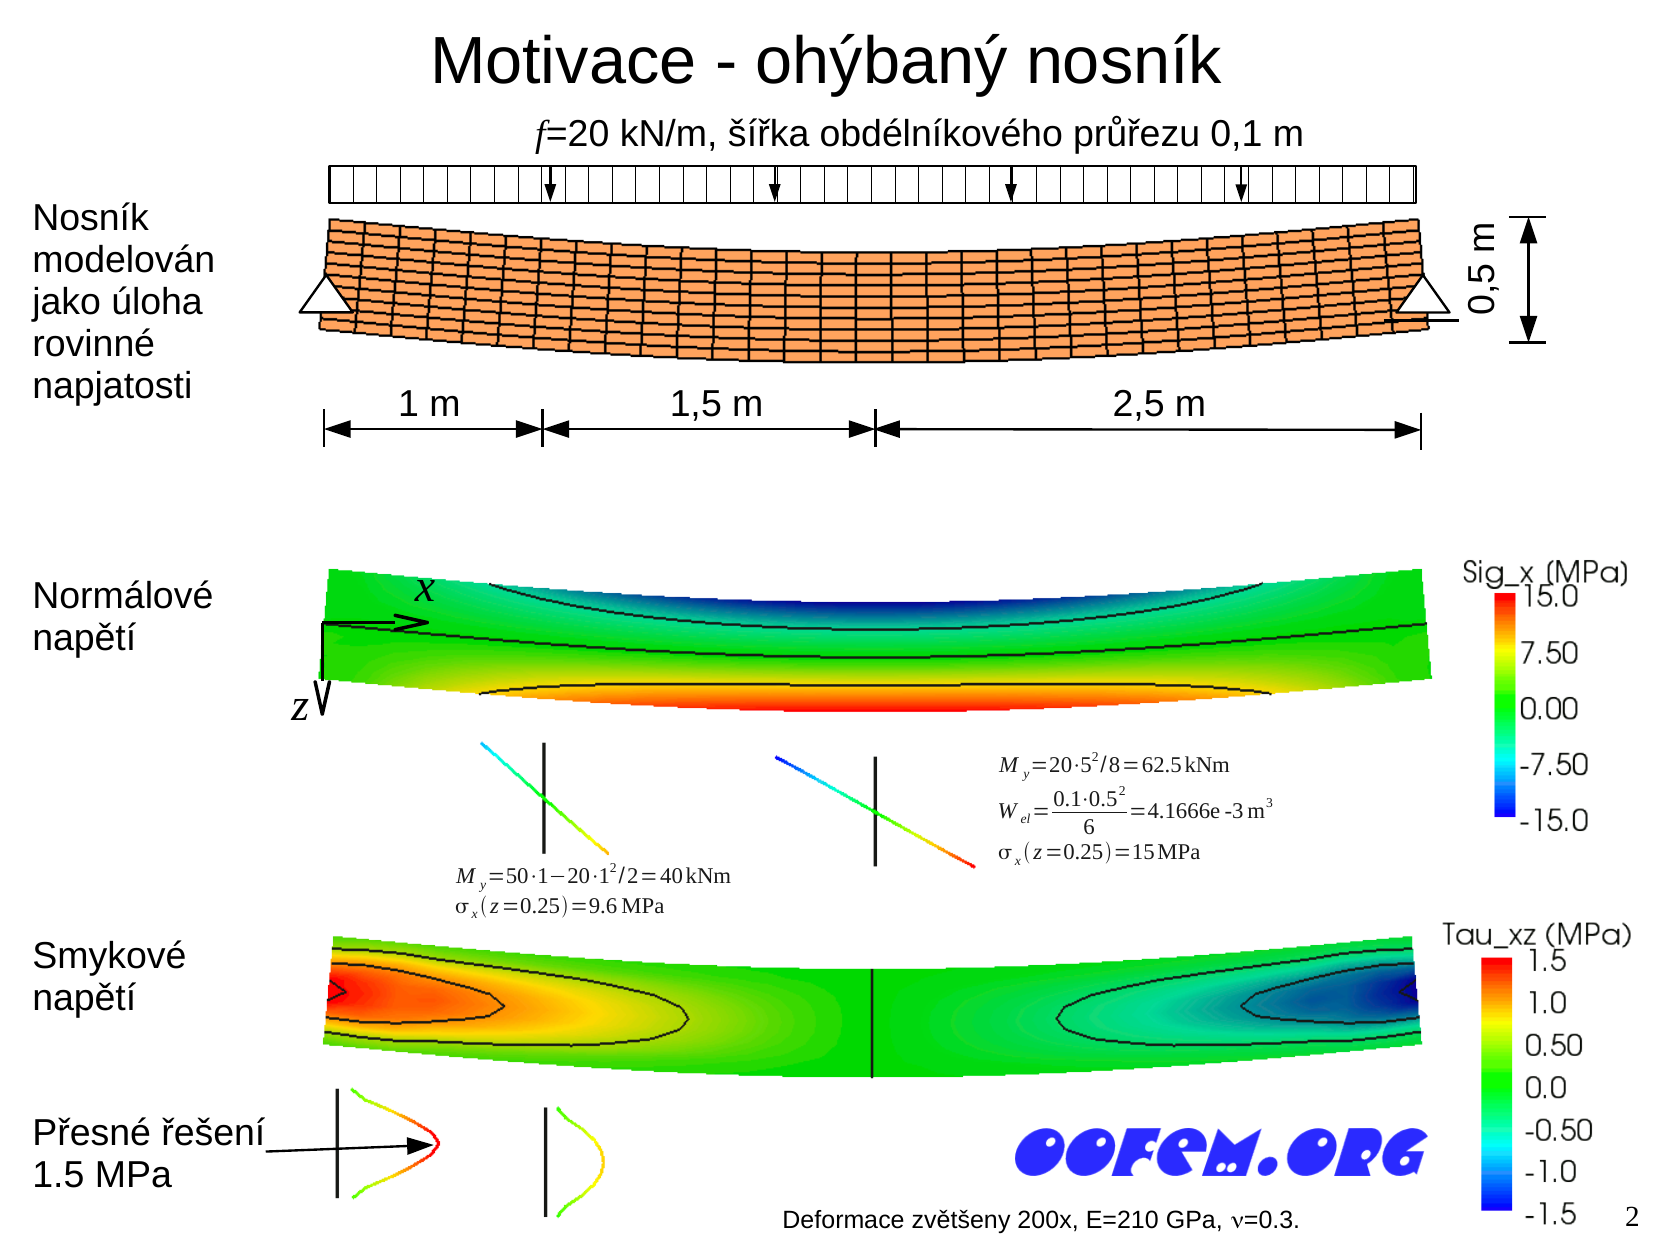

# Motivace - ohýbaný nosník
f=20 kN/m, šířka obdélníkového průřezu 0,1 m
Nosník modelován jako úloha rovinné napjatosti
0,5 m
1 m
1,5 m
2,5 m
x
Normálové napětí
z
Smykové napětí
Přesné řešení 1.5 MPa
Deformace zvětšeny 200x, E=210 GPa, n=0.3.
2